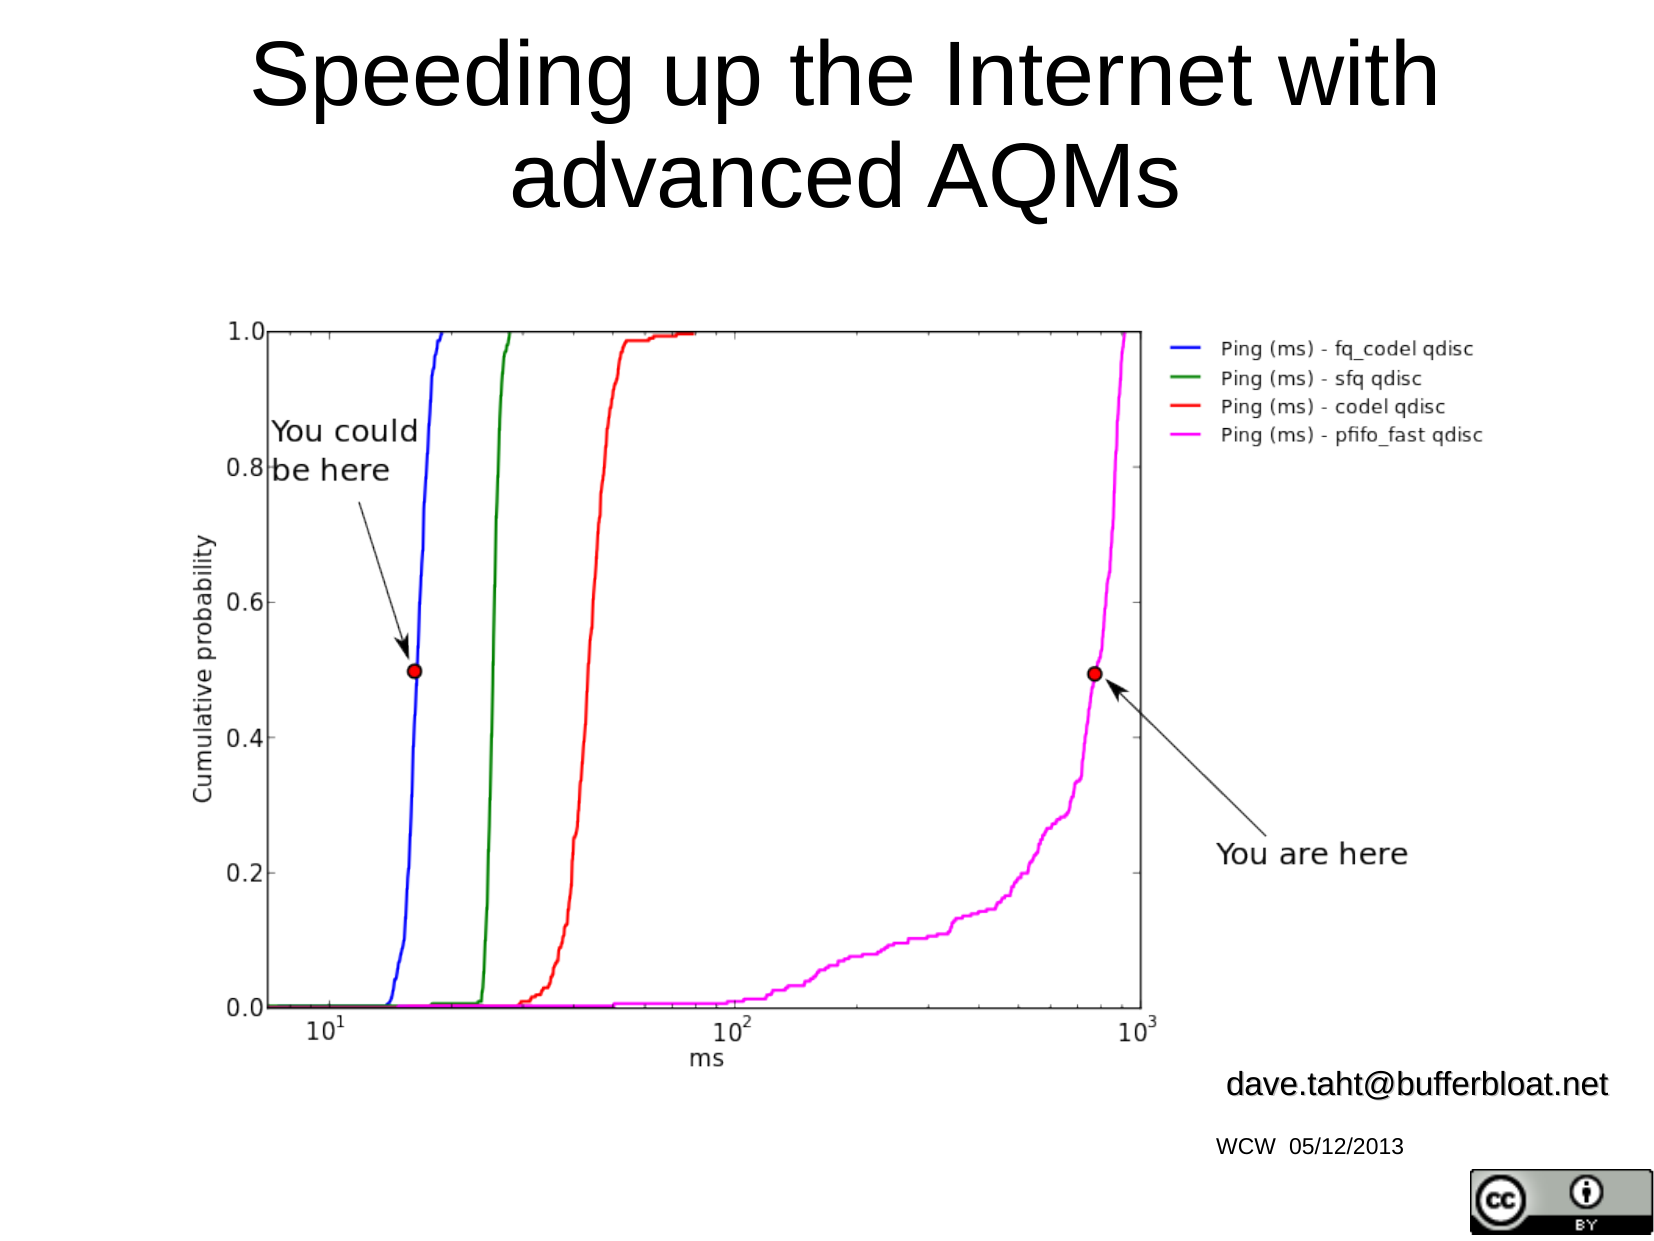

# Speeding up the Internet with advanced AQMs
dave.taht@bufferbloat.net
WCW 05/12/2013